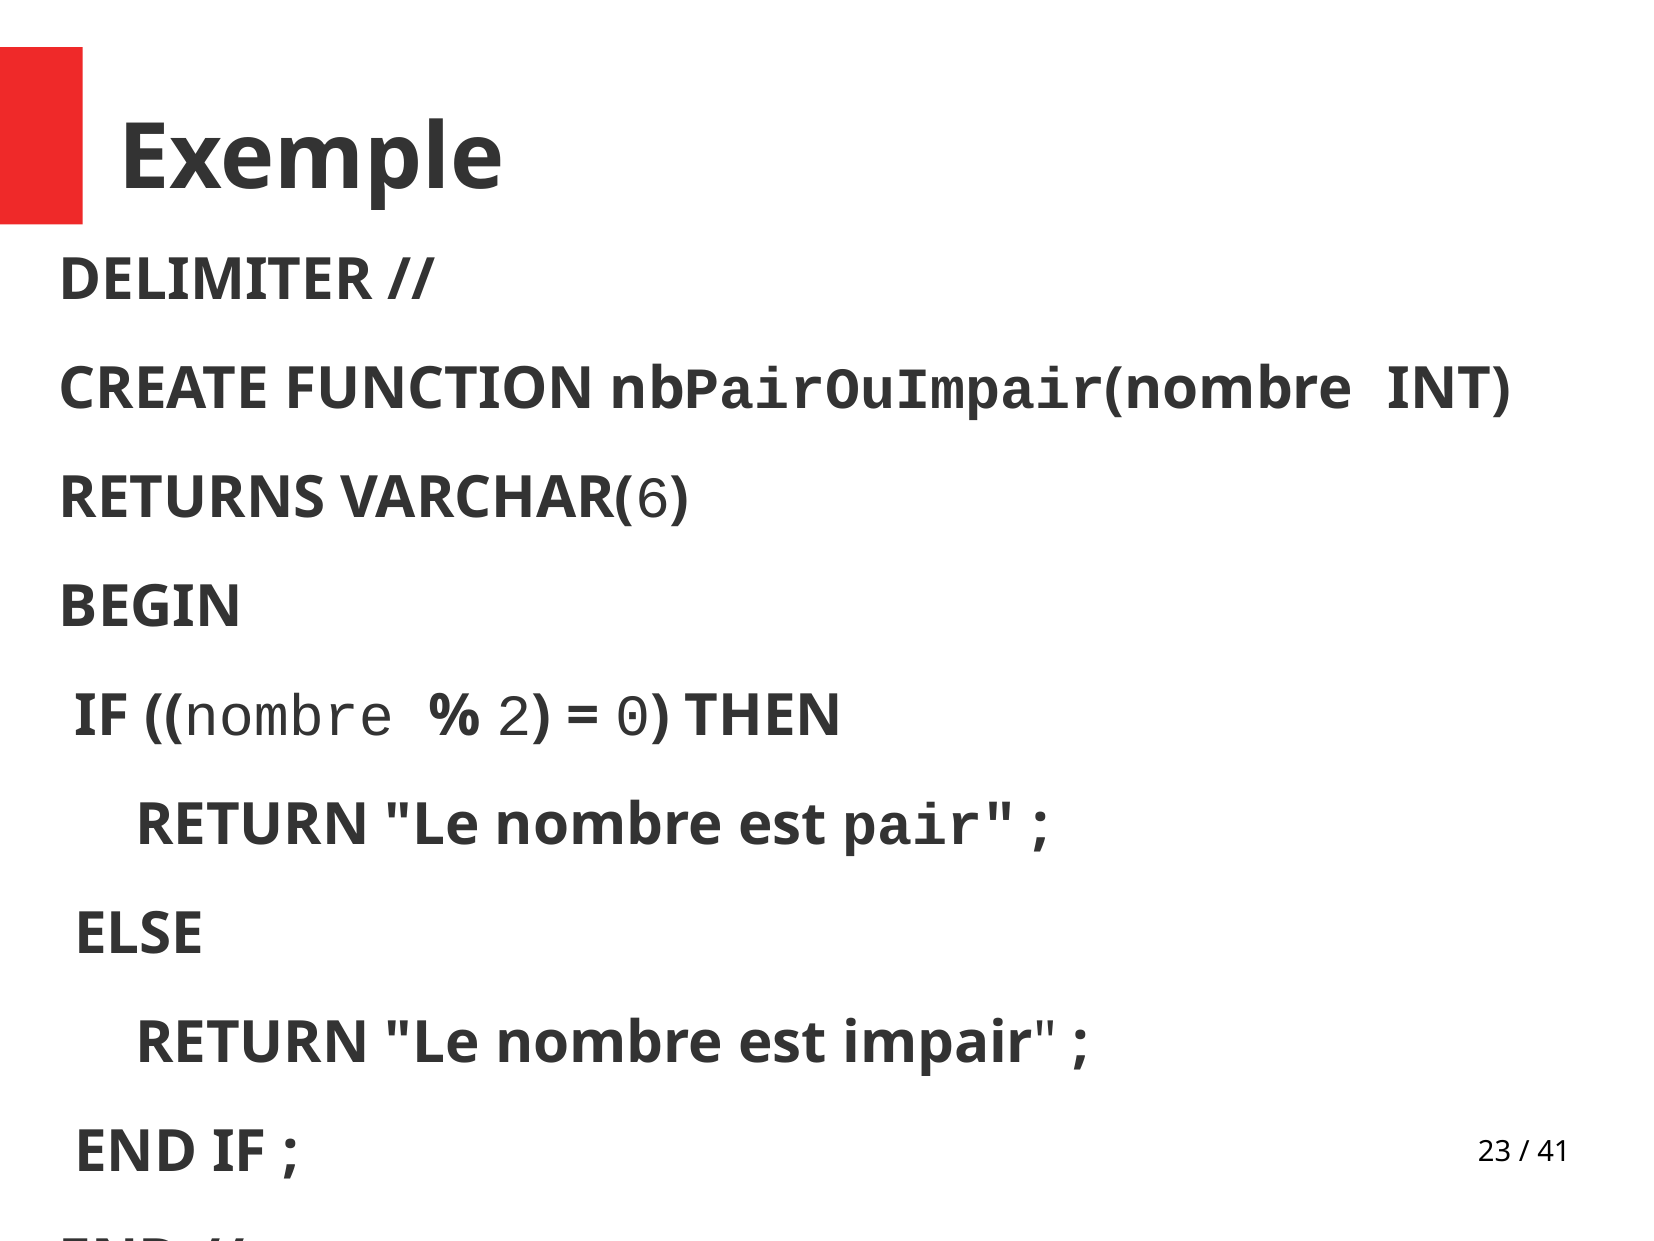

# Exemple
DELIMITER //
CREATE FUNCTION nbPairOuImpair(nombre INT)
RETURNS VARCHAR(6)
BEGIN
 IF ((nombre % 2) = 0) THEN
 RETURN "Le nombre est pair" ;
 ELSE
 RETURN "Le nombre est impair" ;
 END IF ;
END //
23